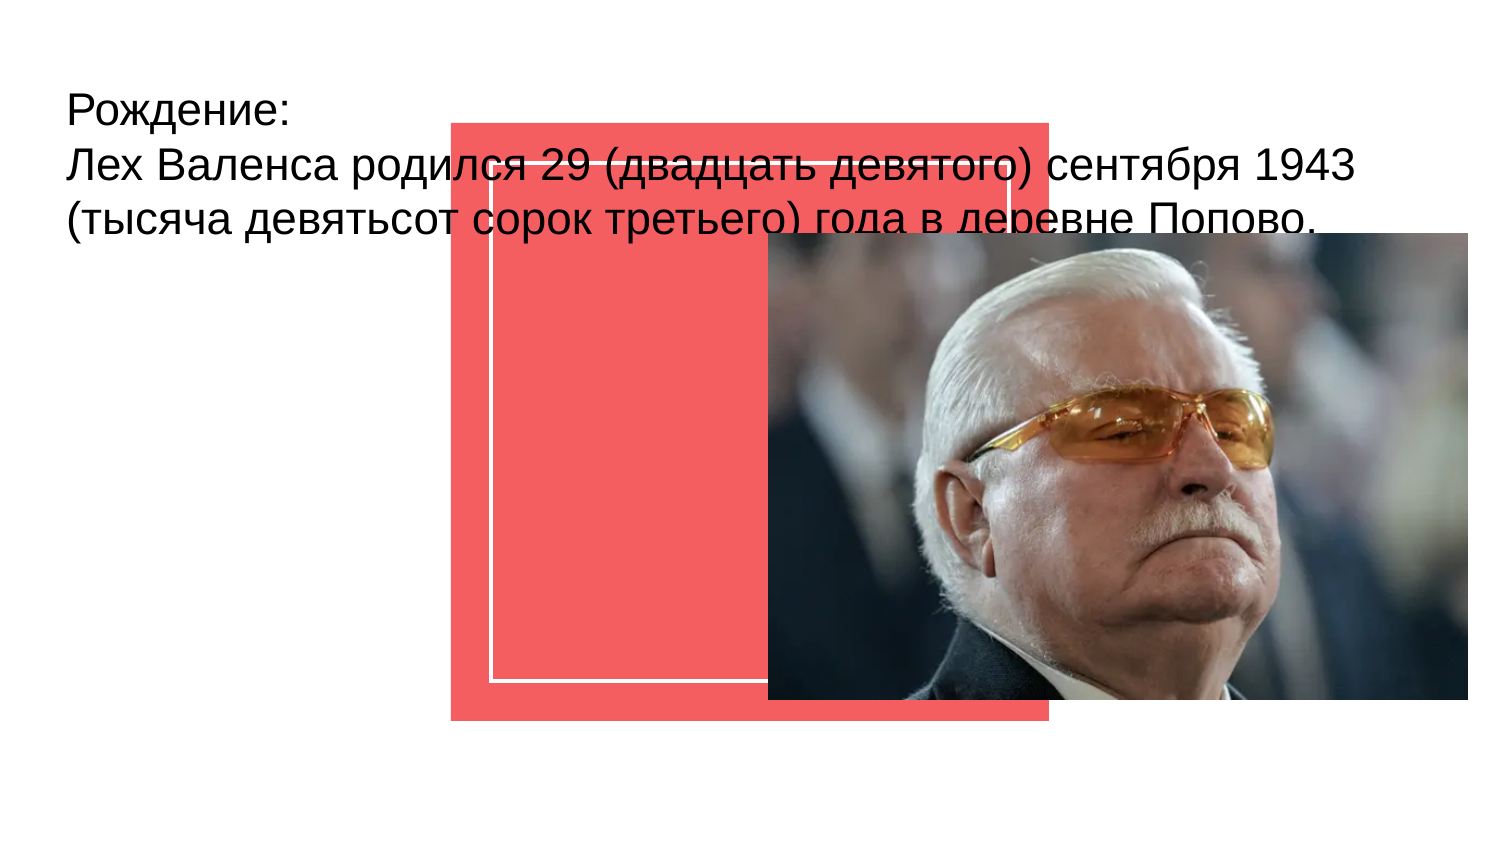

# Рождение: Лех Валенса родился 29 (двадцать девятого) сентября 1943 (тысяча девятьсот сорок третьего) года в деревне Попово.